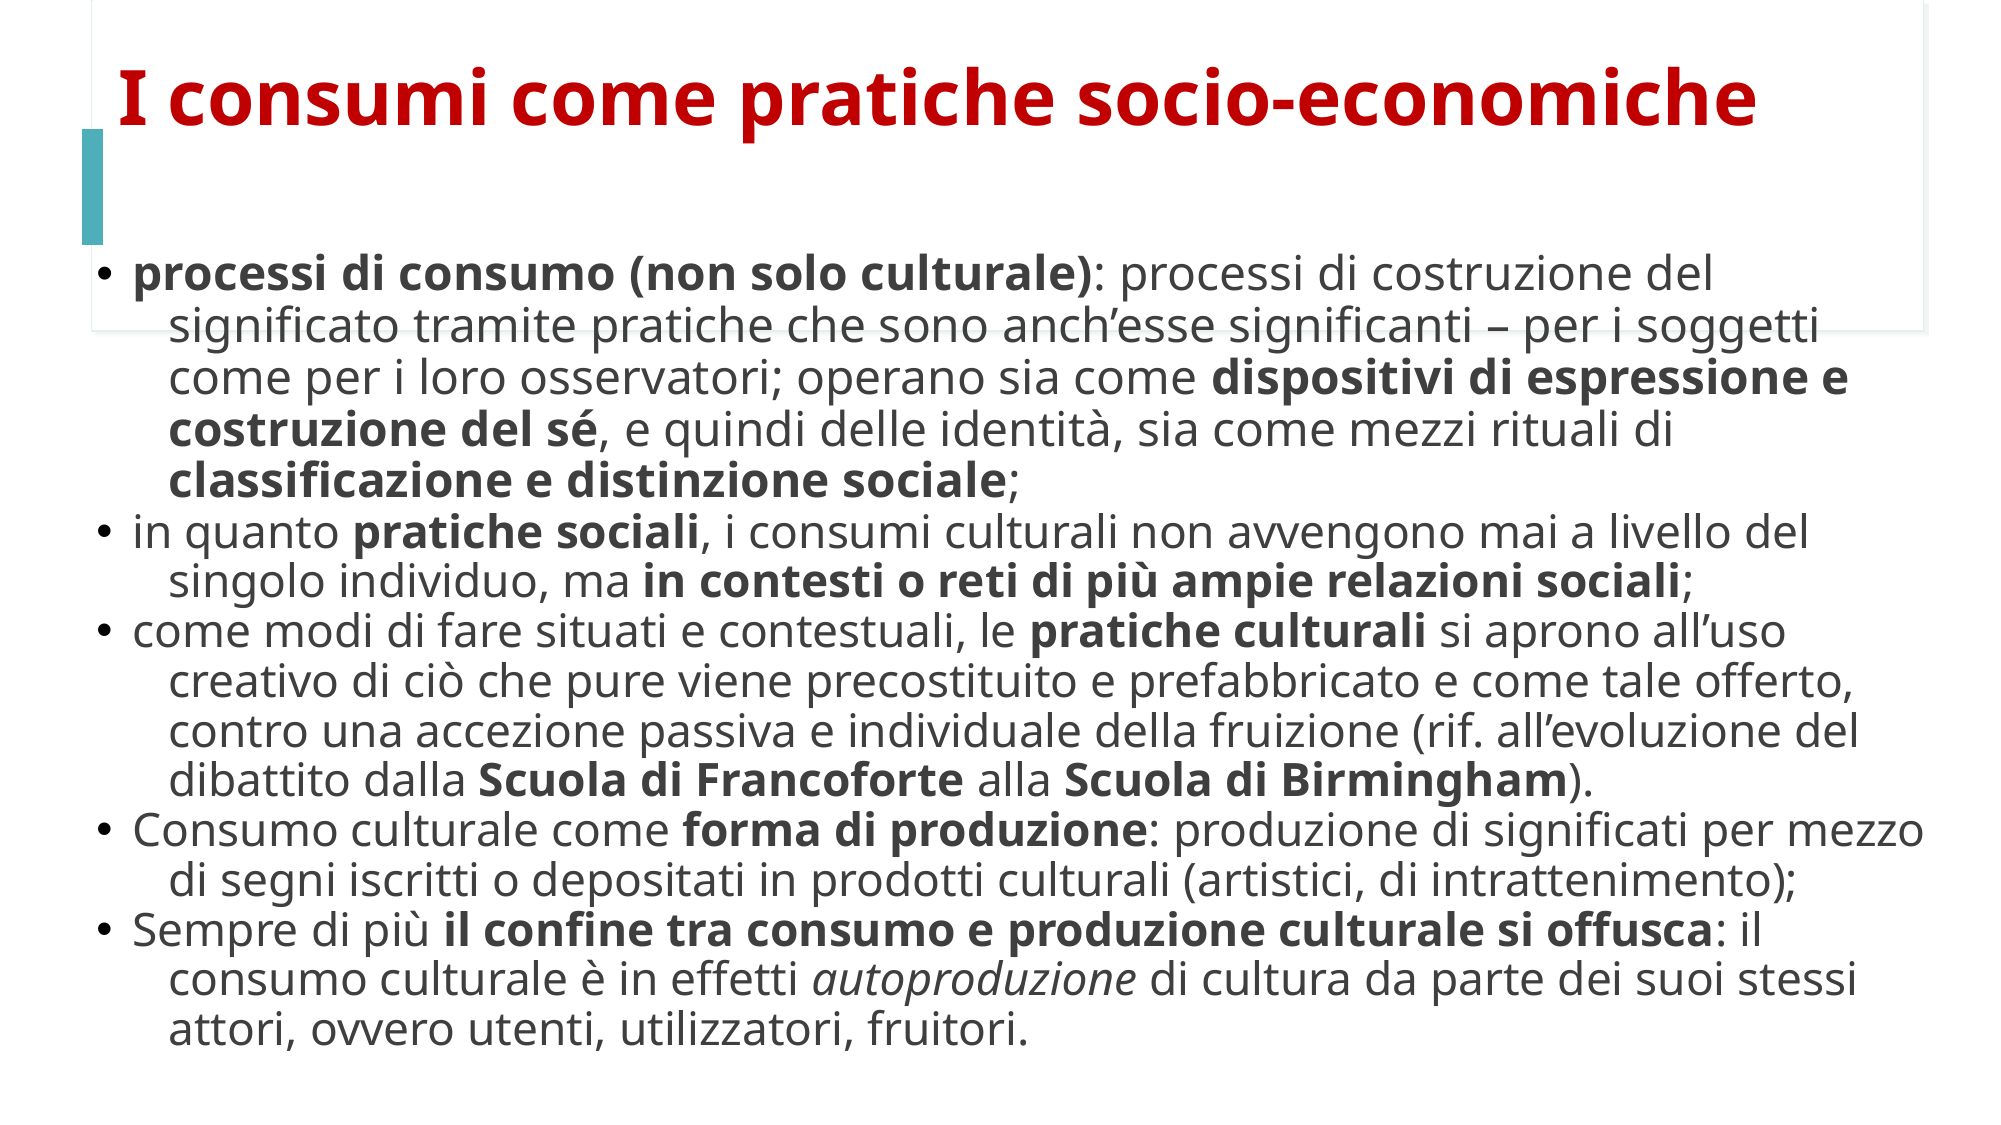

# I consumi come pratiche socio-economiche
processi di consumo (non solo culturale): processi di costruzione del significato tramite pratiche che sono anch’esse significanti – per i soggetti come per i loro osservatori; operano sia come dispositivi di espressione e costruzione del sé, e quindi delle identità, sia come mezzi rituali di classificazione e distinzione sociale;
in quanto pratiche sociali, i consumi culturali non avvengono mai a livello del singolo individuo, ma in contesti o reti di più ampie relazioni sociali;
come modi di fare situati e contestuali, le pratiche culturali si aprono all’uso creativo di ciò che pure viene precostituito e prefabbricato e come tale offerto, contro una accezione passiva e individuale della fruizione (rif. all’evoluzione del dibattito dalla Scuola di Francoforte alla Scuola di Birmingham).
Consumo culturale come forma di produzione: produzione di significati per mezzo di segni iscritti o depositati in prodotti culturali (artistici, di intrattenimento);
Sempre di più il confine tra consumo e produzione culturale si offusca: il consumo culturale è in effetti autoproduzione di cultura da parte dei suoi stessi attori, ovvero utenti, utilizzatori, fruitori.